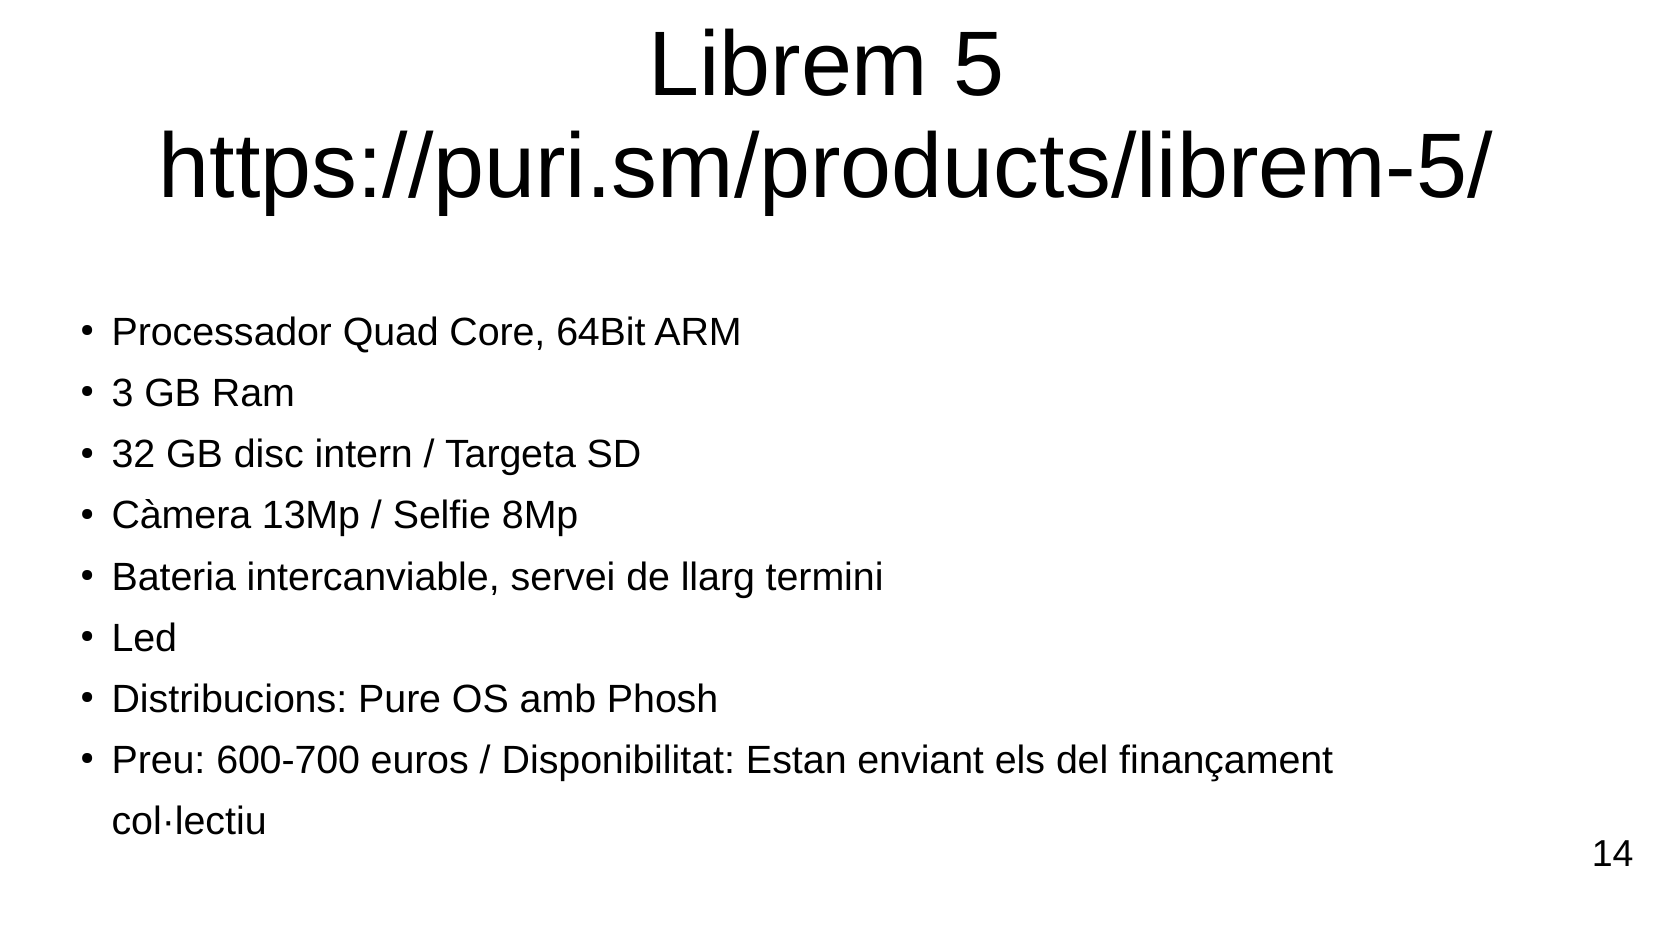

# Librem 5 https://puri.sm/products/librem-5/
Processador Quad Core, 64Bit ARM
3 GB Ram
32 GB disc intern / Targeta SD
Càmera 13Mp / Selfie 8Mp
Bateria intercanviable, servei de llarg termini
Led
Distribucions: Pure OS amb Phosh
Preu: 600-700 euros / Disponibilitat: Estan enviant els del finançament
col·lectiu